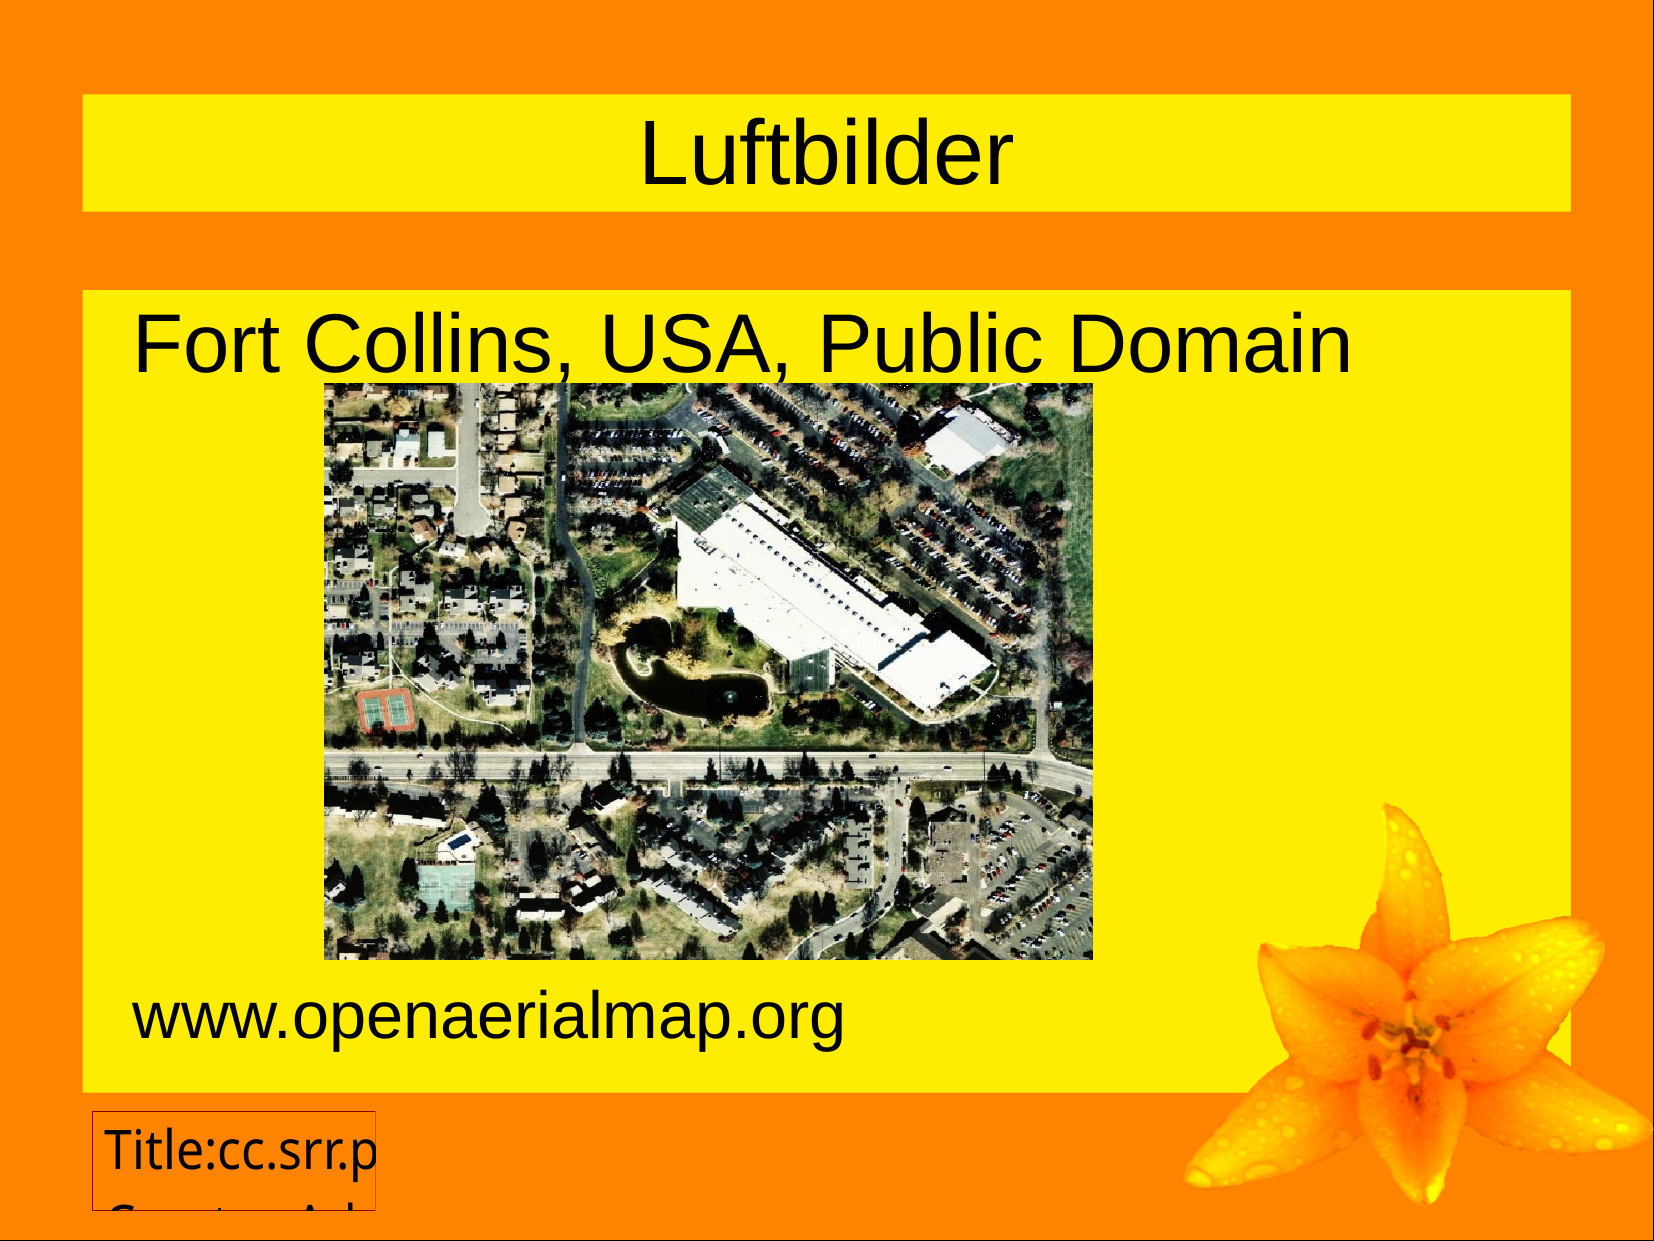

Luftbilder
Fort Collins, USA, Public Domain
www.openaerialmap.org